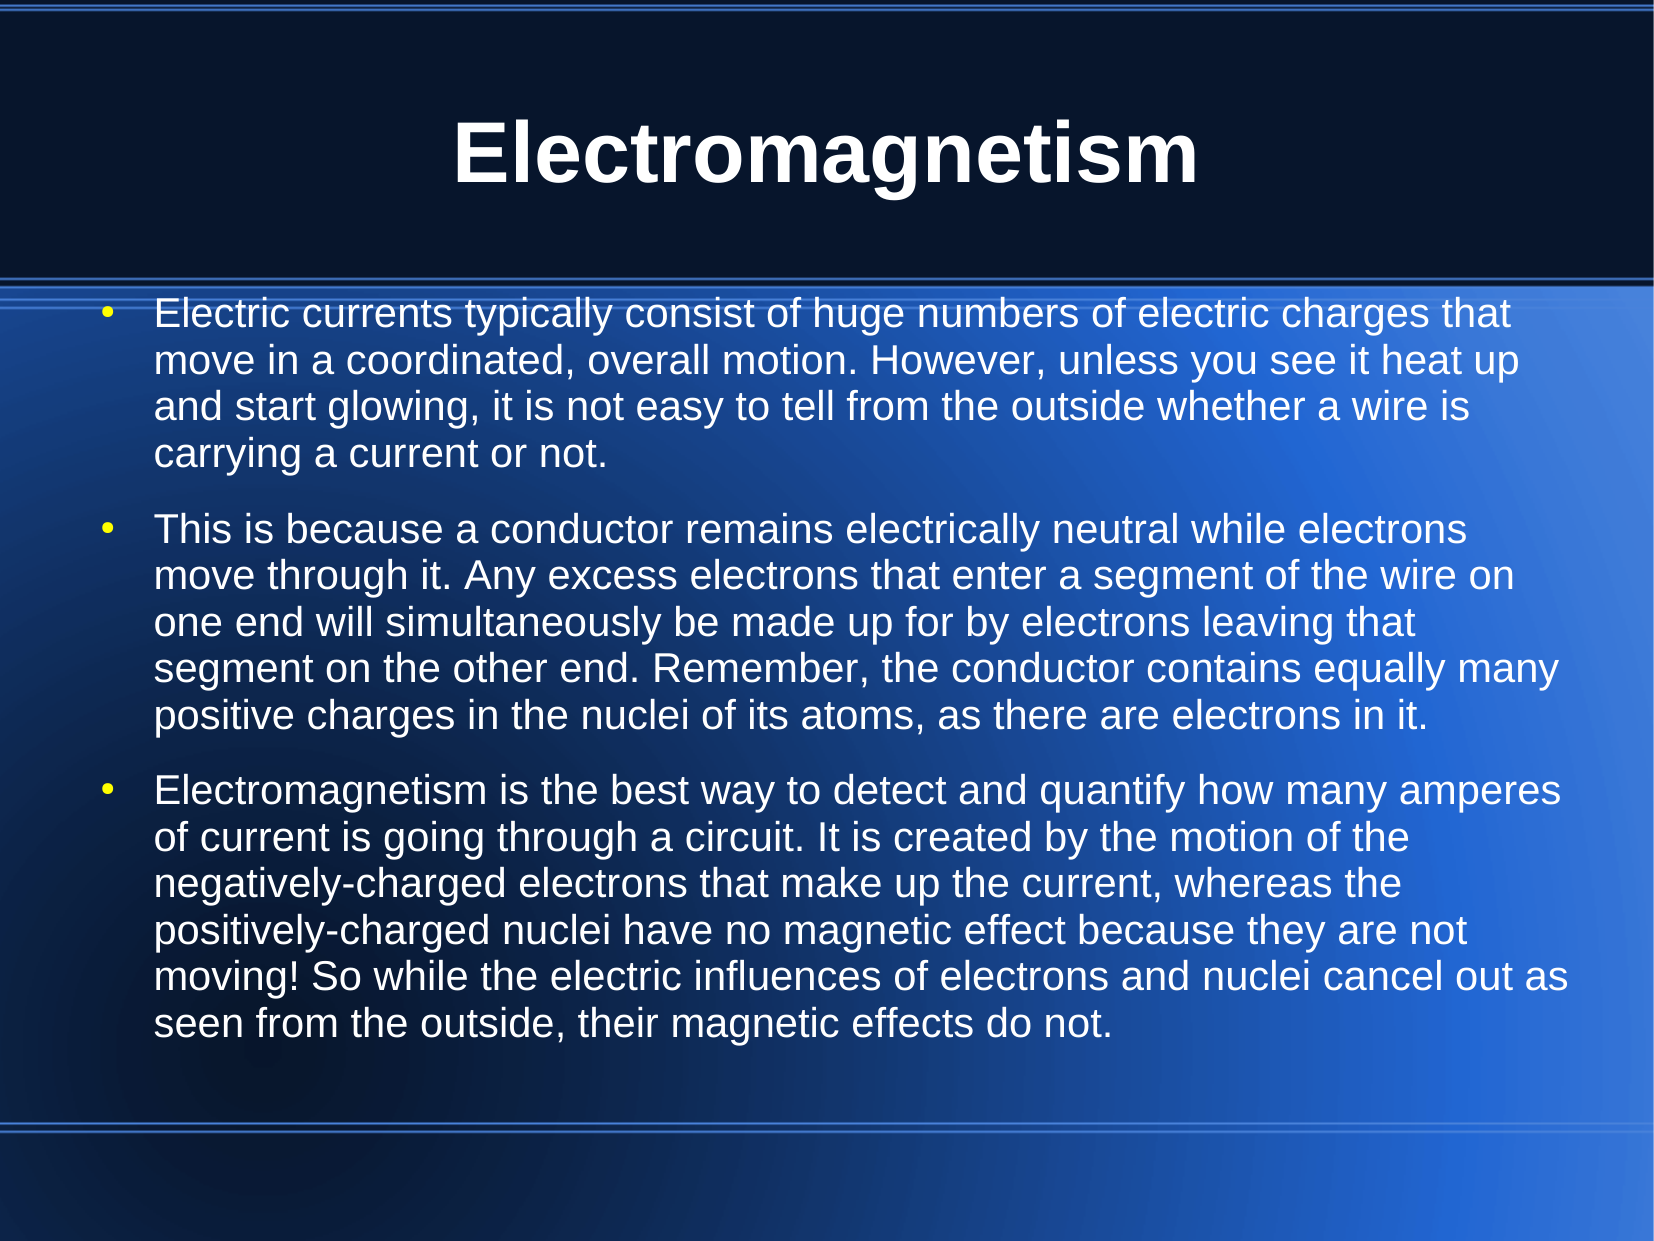

# Electromagnetism
Electric currents typically consist of huge numbers of electric charges that move in a coordinated, overall motion. However, unless you see it heat up and start glowing, it is not easy to tell from the outside whether a wire is carrying a current or not.
This is because a conductor remains electrically neutral while electrons move through it. Any excess electrons that enter a segment of the wire on one end will simultaneously be made up for by electrons leaving that segment on the other end. Remember, the conductor contains equally many positive charges in the nuclei of its atoms, as there are electrons in it.
Electromagnetism is the best way to detect and quantify how many amperes of current is going through a circuit. It is created by the motion of the negatively-charged electrons that make up the current, whereas the positively-charged nuclei have no magnetic effect because they are not moving! So while the electric influences of electrons and nuclei cancel out as seen from the outside, their magnetic effects do not.